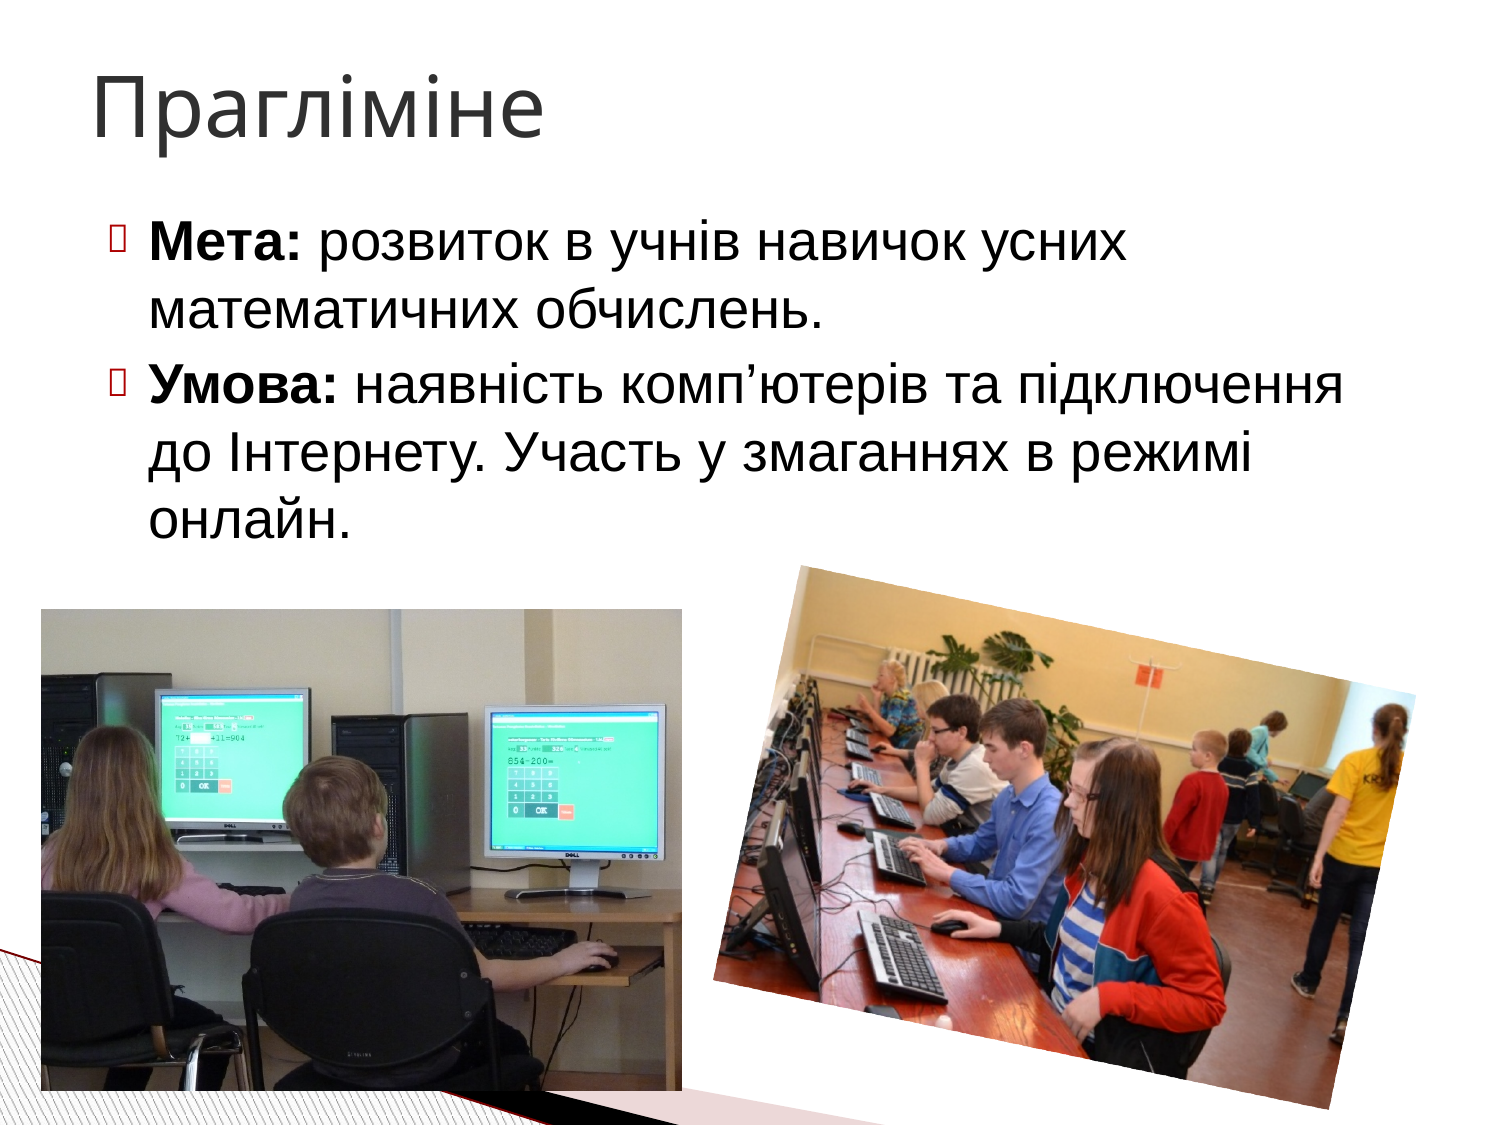

Прагліміне
# Мета: розвиток в учнів навичок усних математичних обчислень.
Умова: наявність комп’ютерів та підключення до Інтернету. Участь у змаганнях в режимі онлайн.